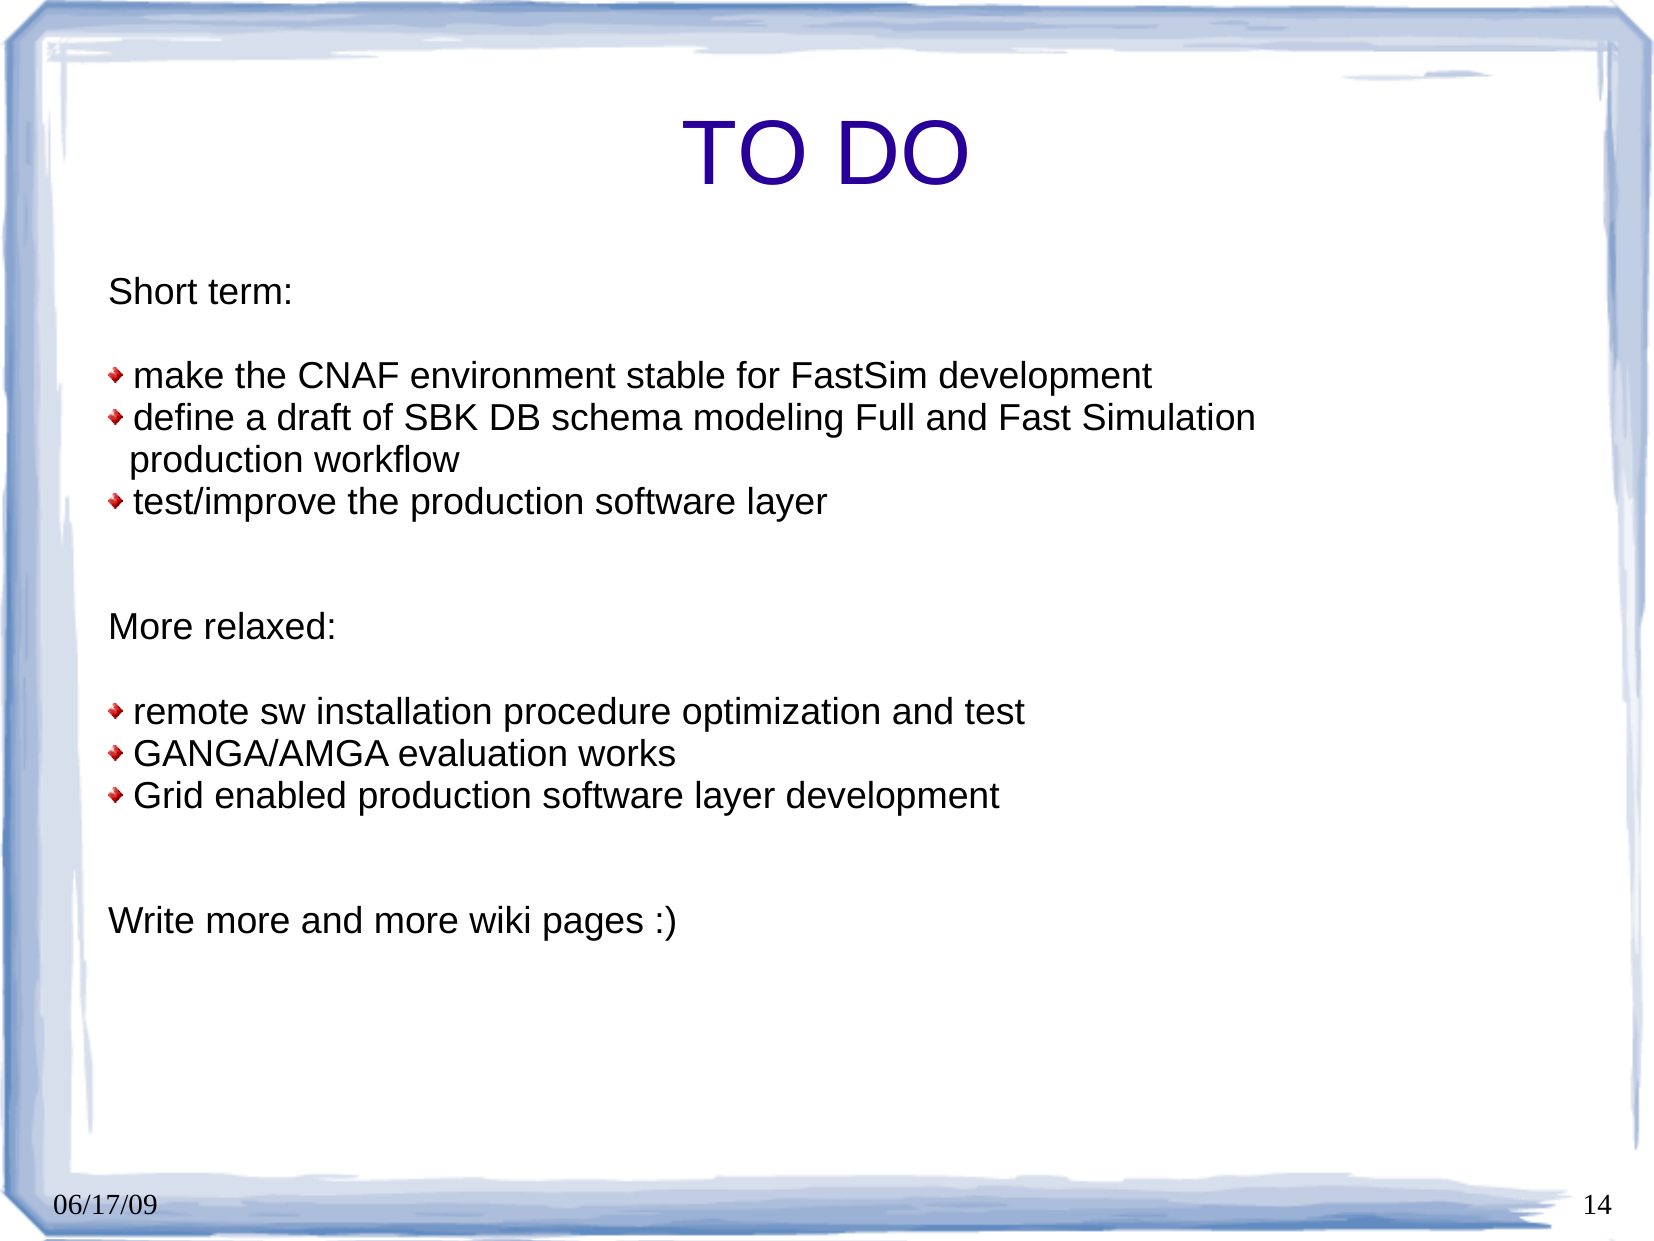

# TO DO
Short term:
 make the CNAF environment stable for FastSim development
 define a draft of SBK DB schema modeling Full and Fast Simulation
 production workflow
 test/improve the production software layer
More relaxed:
 remote sw installation procedure optimization and test
 GANGA/AMGA evaluation works
 Grid enabled production software layer development
Write more and more wiki pages :)
06/17/09
14